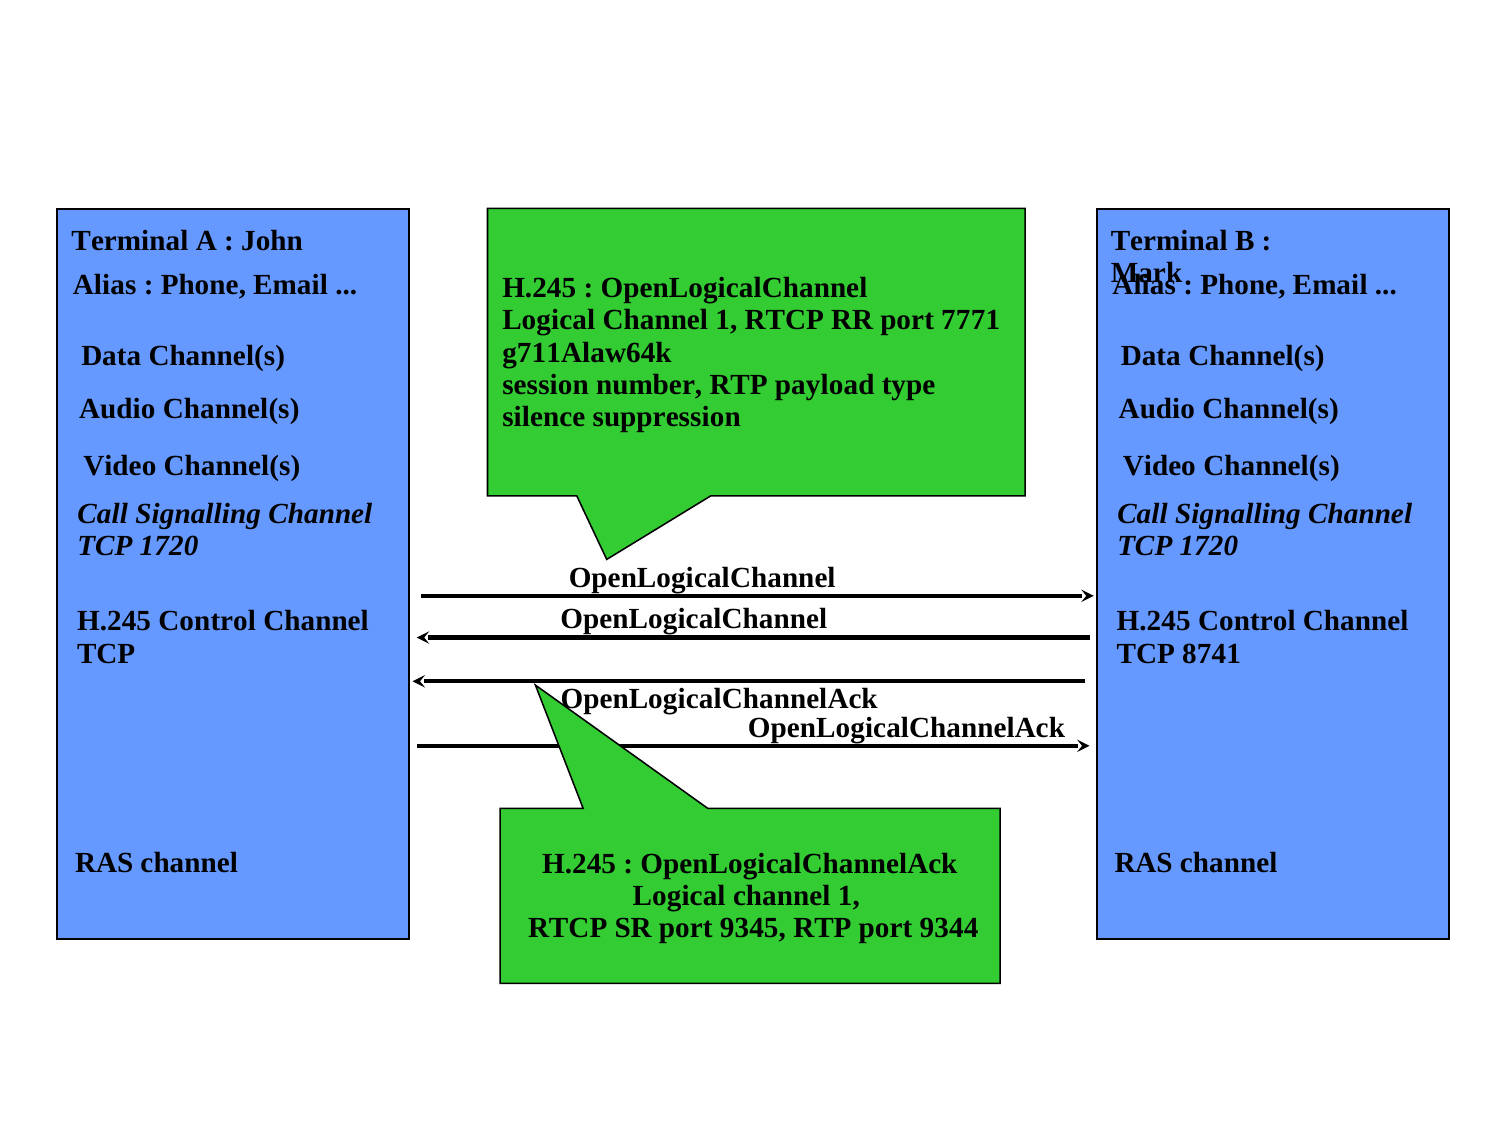

H.245 : OpenLogicalChannel
Logical Channel 1, RTCP RR port 7771
g711Alaw64k
session number, RTP payload type
silence suppression
Terminal A : John
Terminal B : Mark
Alias : Phone, Email ...
Alias : Phone, Email ...
Data Channel(s)
Data Channel(s)
Audio Channel(s)
Audio Channel(s)
Video Channel(s)
Video Channel(s)
Call Signalling Channel
TCP 1720
Call Signalling Channel
TCP 1720
OpenLogicalChannel
OpenLogicalChannel
H.245 Control Channel
TCP
H.245 Control Channel
TCP 8741
OpenLogicalChannelAck
OpenLogicalChannelAck
H.245 : OpenLogicalChannelAck
Logical channel 1,
 RTCP SR port 9345, RTP port 9344
RAS channel
RAS channel